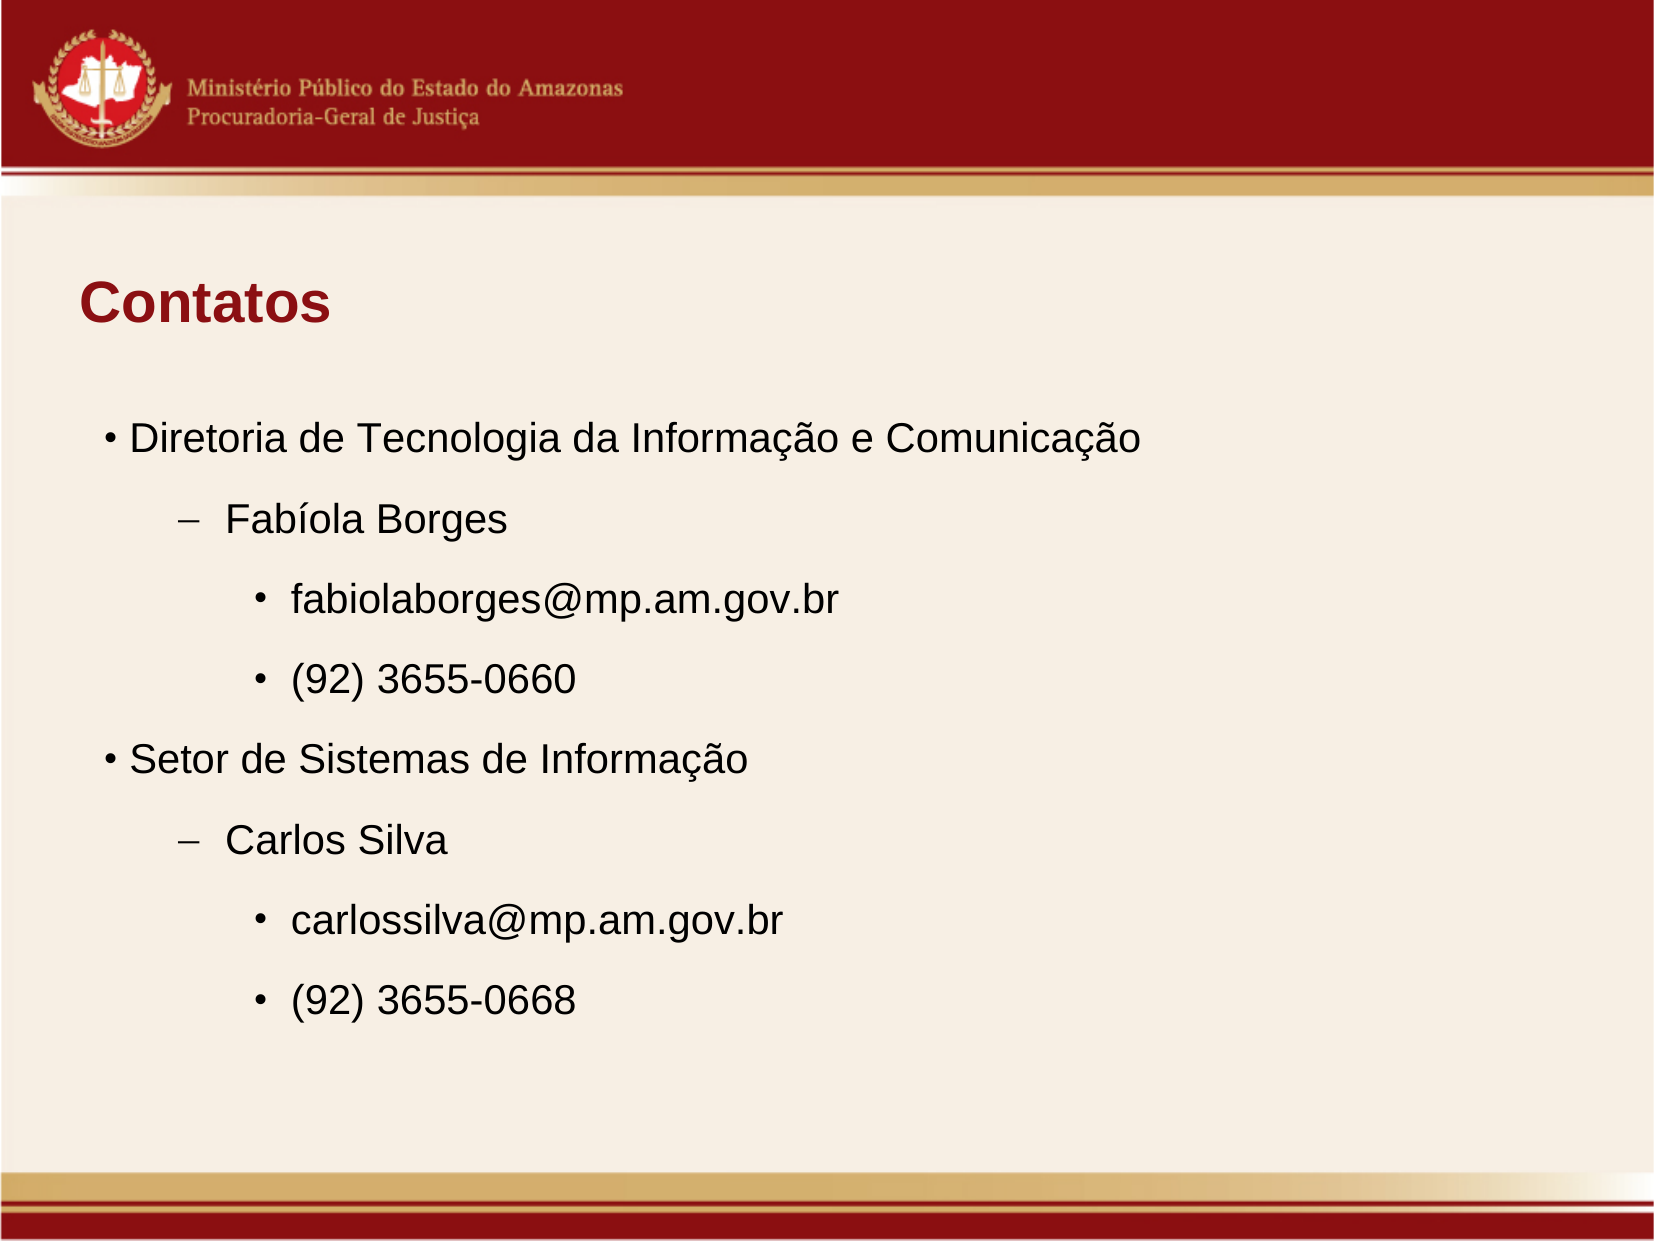

Contatos
 Diretoria de Tecnologia da Informação e Comunicação
Fabíola Borges
fabiolaborges@mp.am.gov.br
(92) 3655-0660
 Setor de Sistemas de Informação
Carlos Silva
carlossilva@mp.am.gov.br
(92) 3655-0668